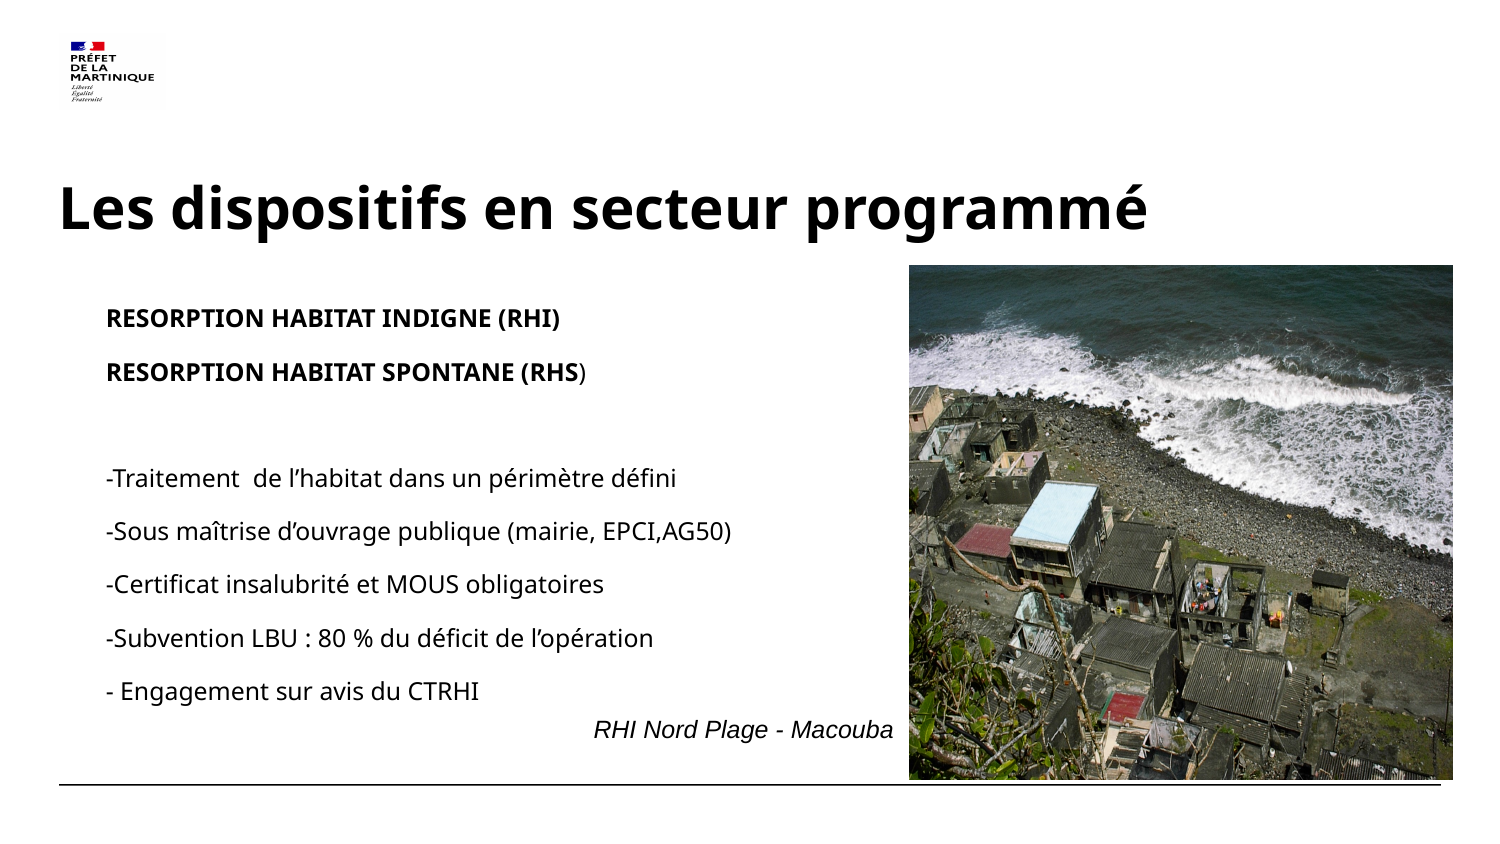

# Les dispositifs en secteur programmé
RESORPTION HABITAT INDIGNE (RHI)
RESORPTION HABITAT SPONTANE (RHS)
-Traitement de l’habitat dans un périmètre défini
-Sous maîtrise d’ouvrage publique (mairie, EPCI,AG50)
-Certificat insalubrité et MOUS obligatoires
-Subvention LBU : 80 % du déficit de l’opération
- Engagement sur avis du CTRHI
RHI Nord Plage - Macouba